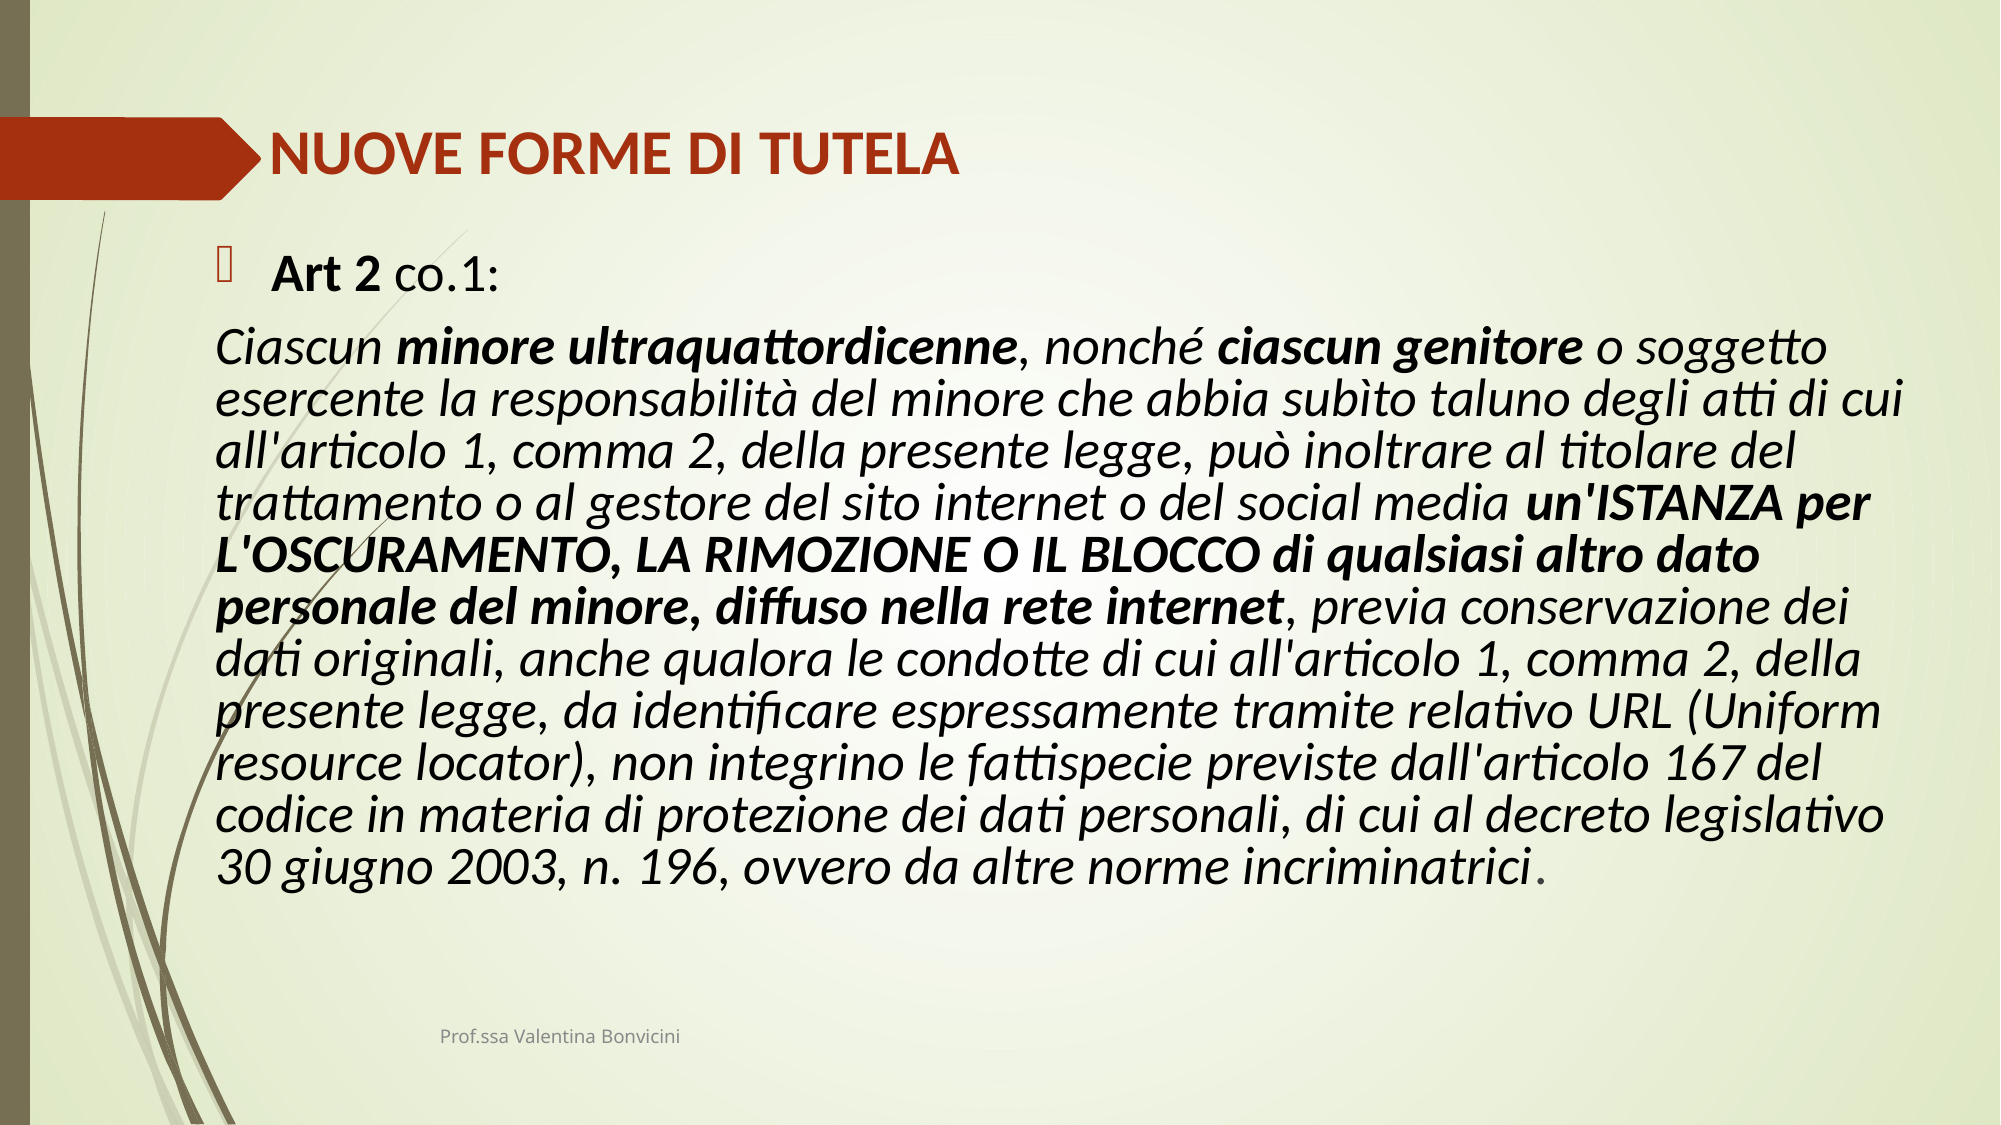

# NUOVE FORME DI TUTELA
Art 2 co.1:
Ciascun minore ultraquattordicenne, nonché ciascun genitore o soggetto esercente la responsabilità del minore che abbia subìto taluno degli atti di cui all'articolo 1, comma 2, della presente legge, può inoltrare al titolare del trattamento o al gestore del sito internet o del social media un'ISTANZA per L'OSCURAMENTO, LA RIMOZIONE O IL BLOCCO di qualsiasi altro dato personale del minore, diffuso nella rete internet, previa conservazione dei dati originali, anche qualora le condotte di cui all'articolo 1, comma 2, della presente legge, da identificare espressamente tramite relativo URL (Uniform resource locator), non integrino le fattispecie previste dall'articolo 167 del codice in materia di protezione dei dati personali, di cui al decreto legislativo 30 giugno 2003, n. 196, ovvero da altre norme incriminatrici.
Prof.ssa Valentina Bonvicini